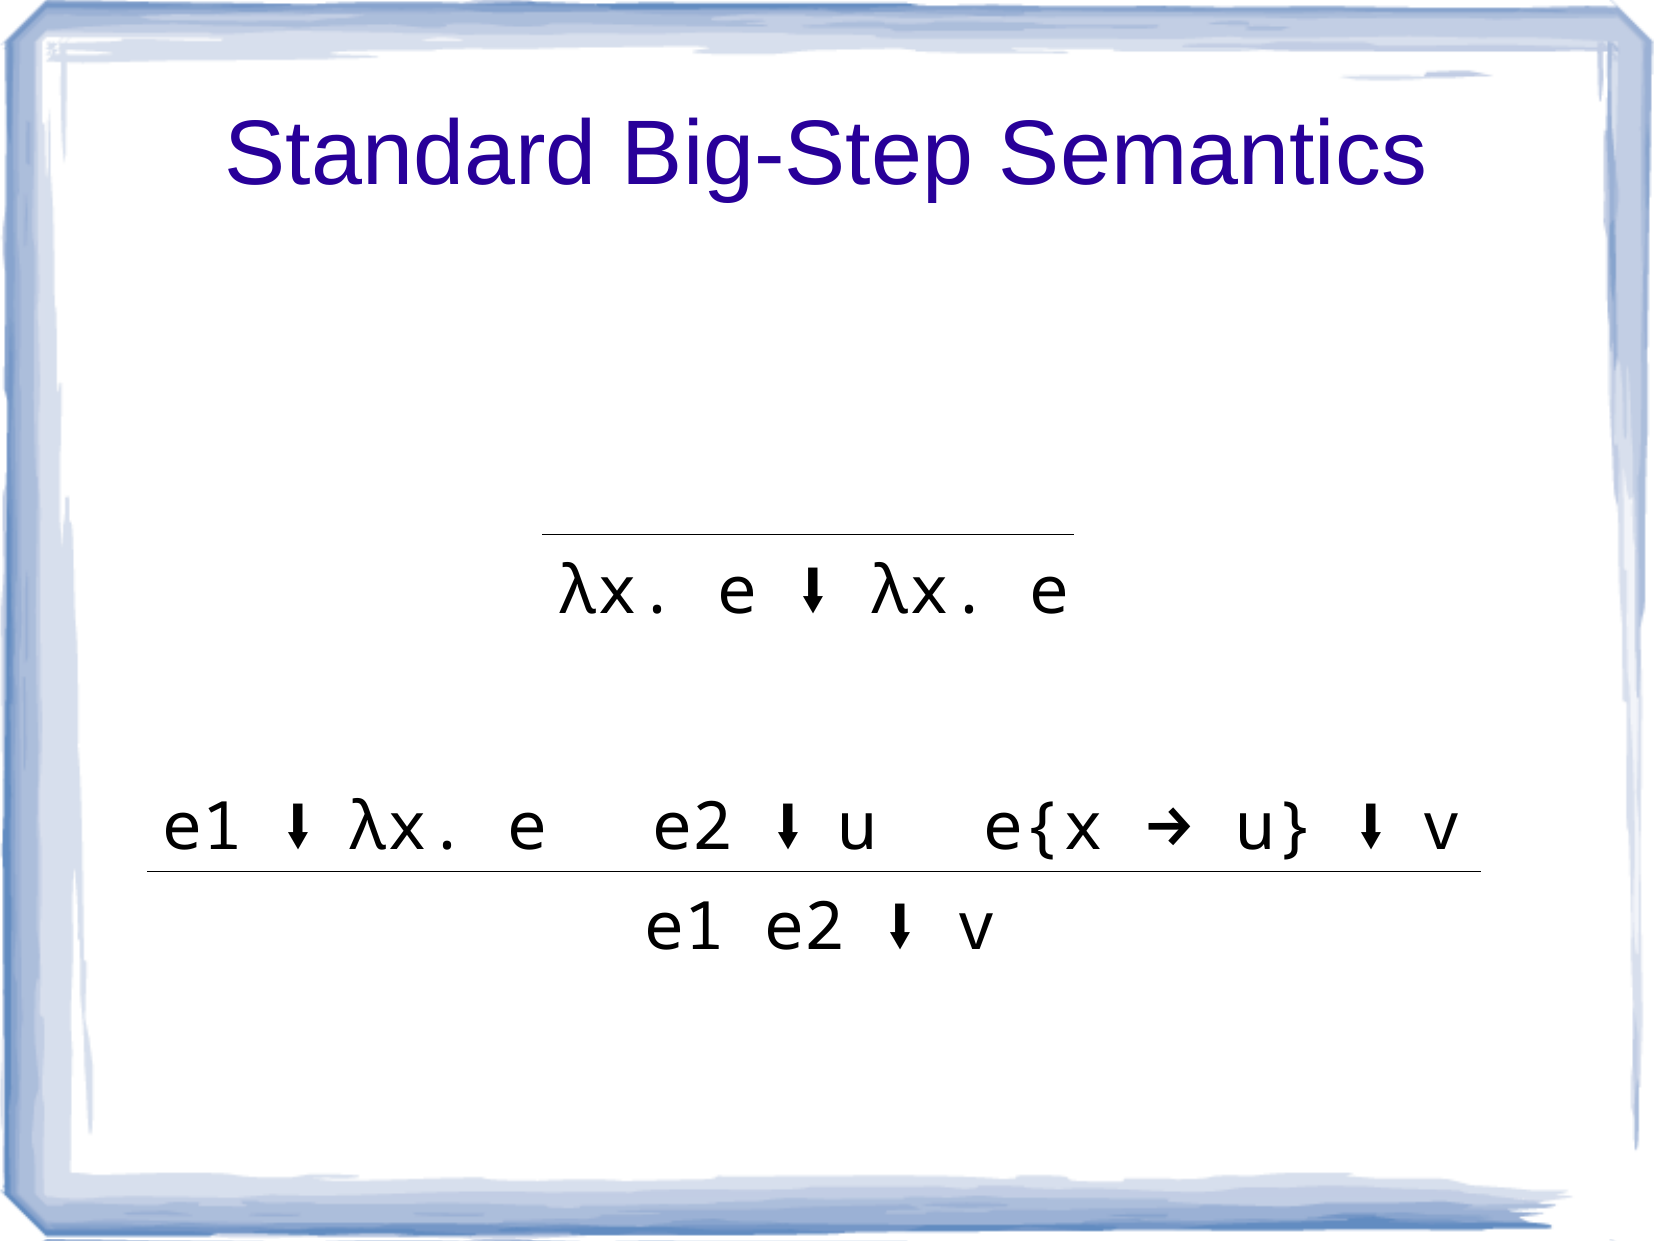

# Standard Big-Step Semantics
λx. e  λx. e
e1  λx. e
e2  u
e{x → u}  v
e1 e2  v